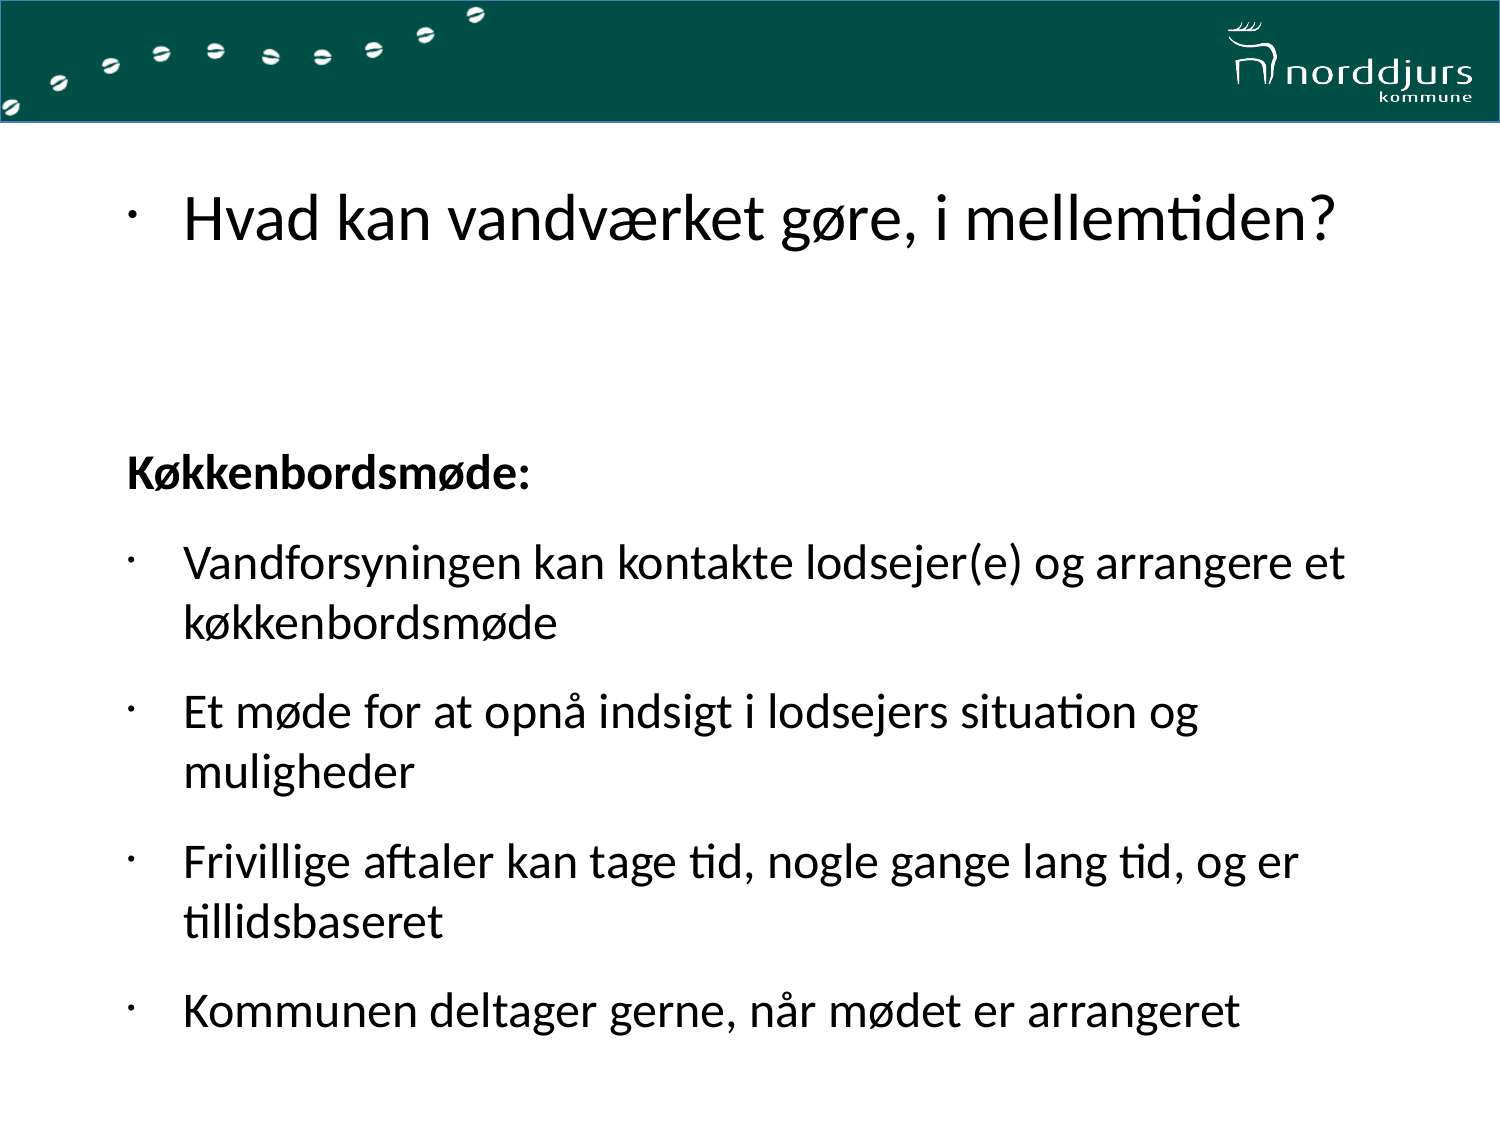

# Hvad kan vandværket gøre, i mellemtiden?
Køkkenbordsmøde:
Vandforsyningen kan kontakte lodsejer(e) og arrangere et køkkenbordsmøde
Et møde for at opnå indsigt i lodsejers situation og muligheder
Frivillige aftaler kan tage tid, nogle gange lang tid, og er tillidsbaseret
Kommunen deltager gerne, når mødet er arrangeret